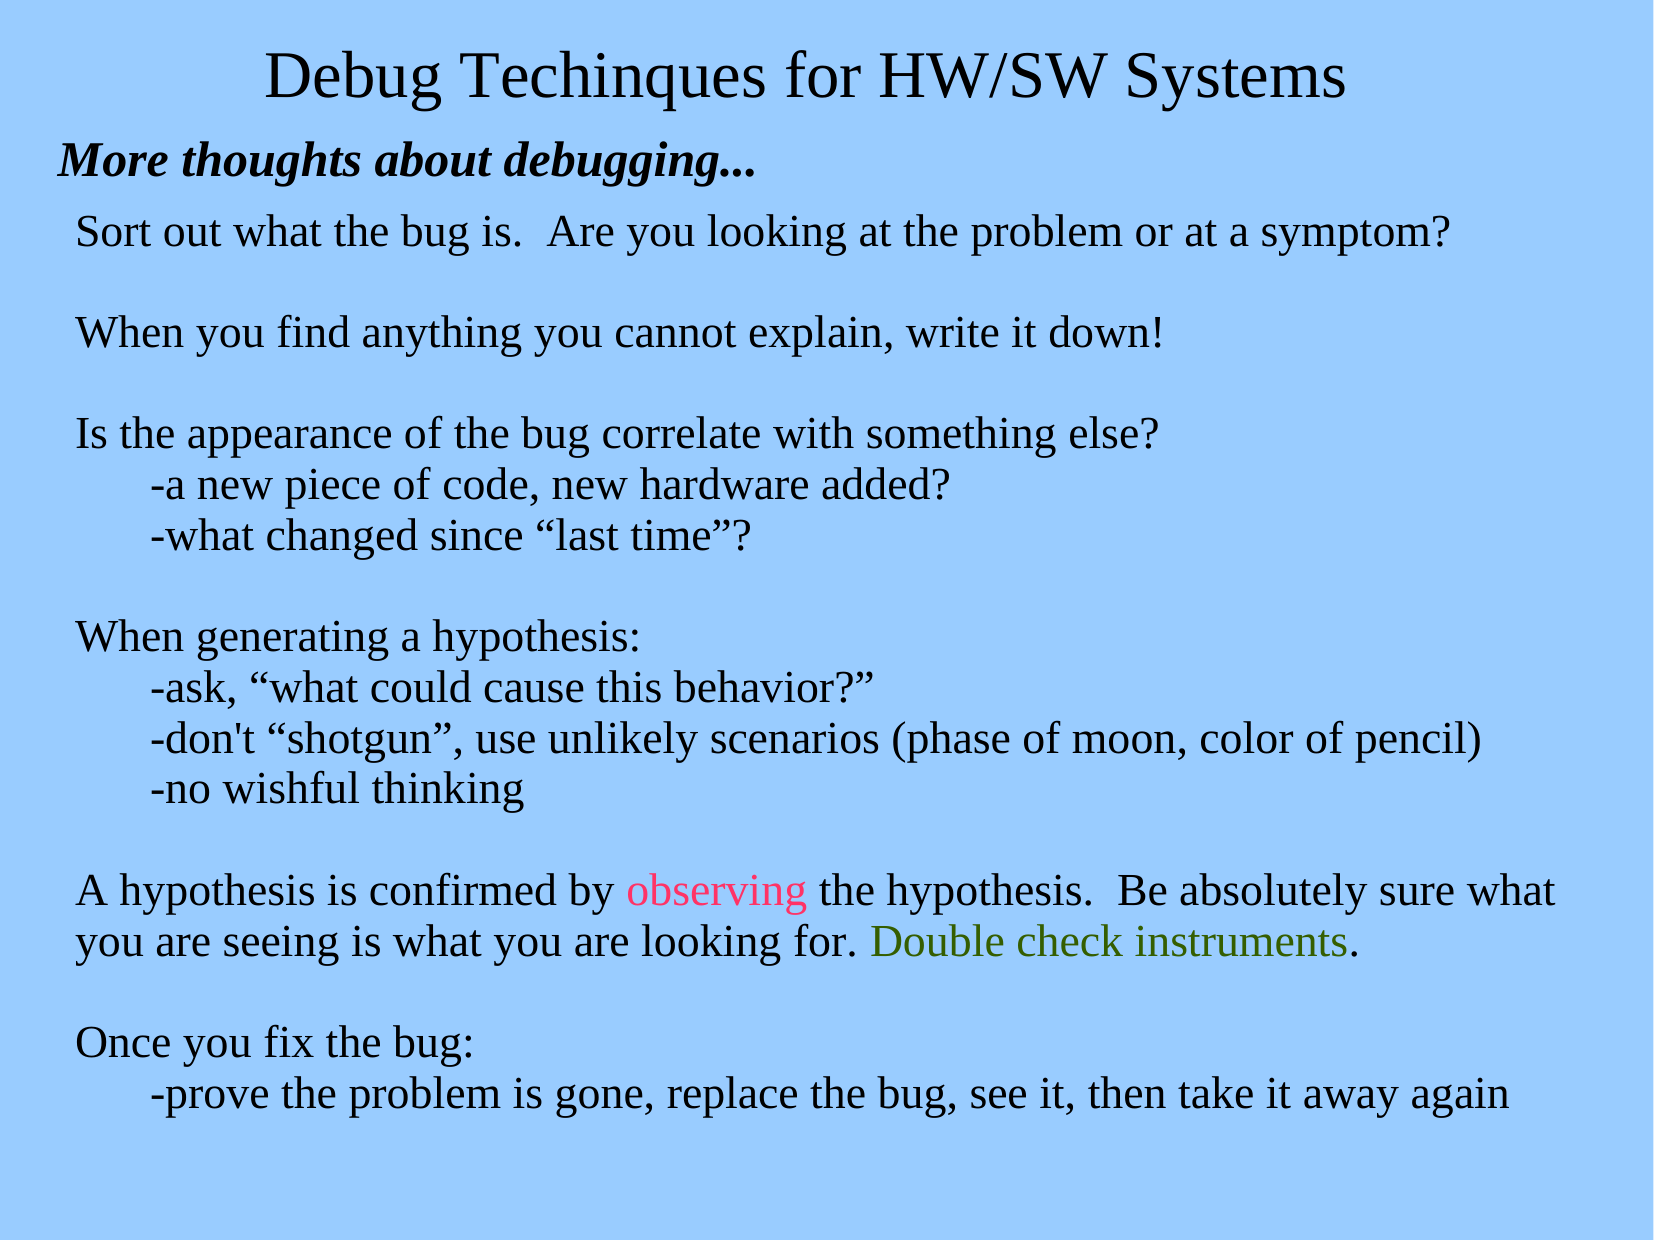

Debug Techinques for HW/SW Systems
More thoughts about debugging...
Sort out what the bug is. Are you looking at the problem or at a symptom?
When you find anything you cannot explain, write it down!
Is the appearance of the bug correlate with something else?
	-a new piece of code, new hardware added?
	-what changed since “last time”?
When generating a hypothesis:
	-ask, “what could cause this behavior?”
	-don't “shotgun”, use unlikely scenarios (phase of moon, color of pencil)
	-no wishful thinking
A hypothesis is confirmed by observing the hypothesis. Be absolutely sure what you are seeing is what you are looking for. Double check instruments.
Once you fix the bug:
	-prove the problem is gone, replace the bug, see it, then take it away again